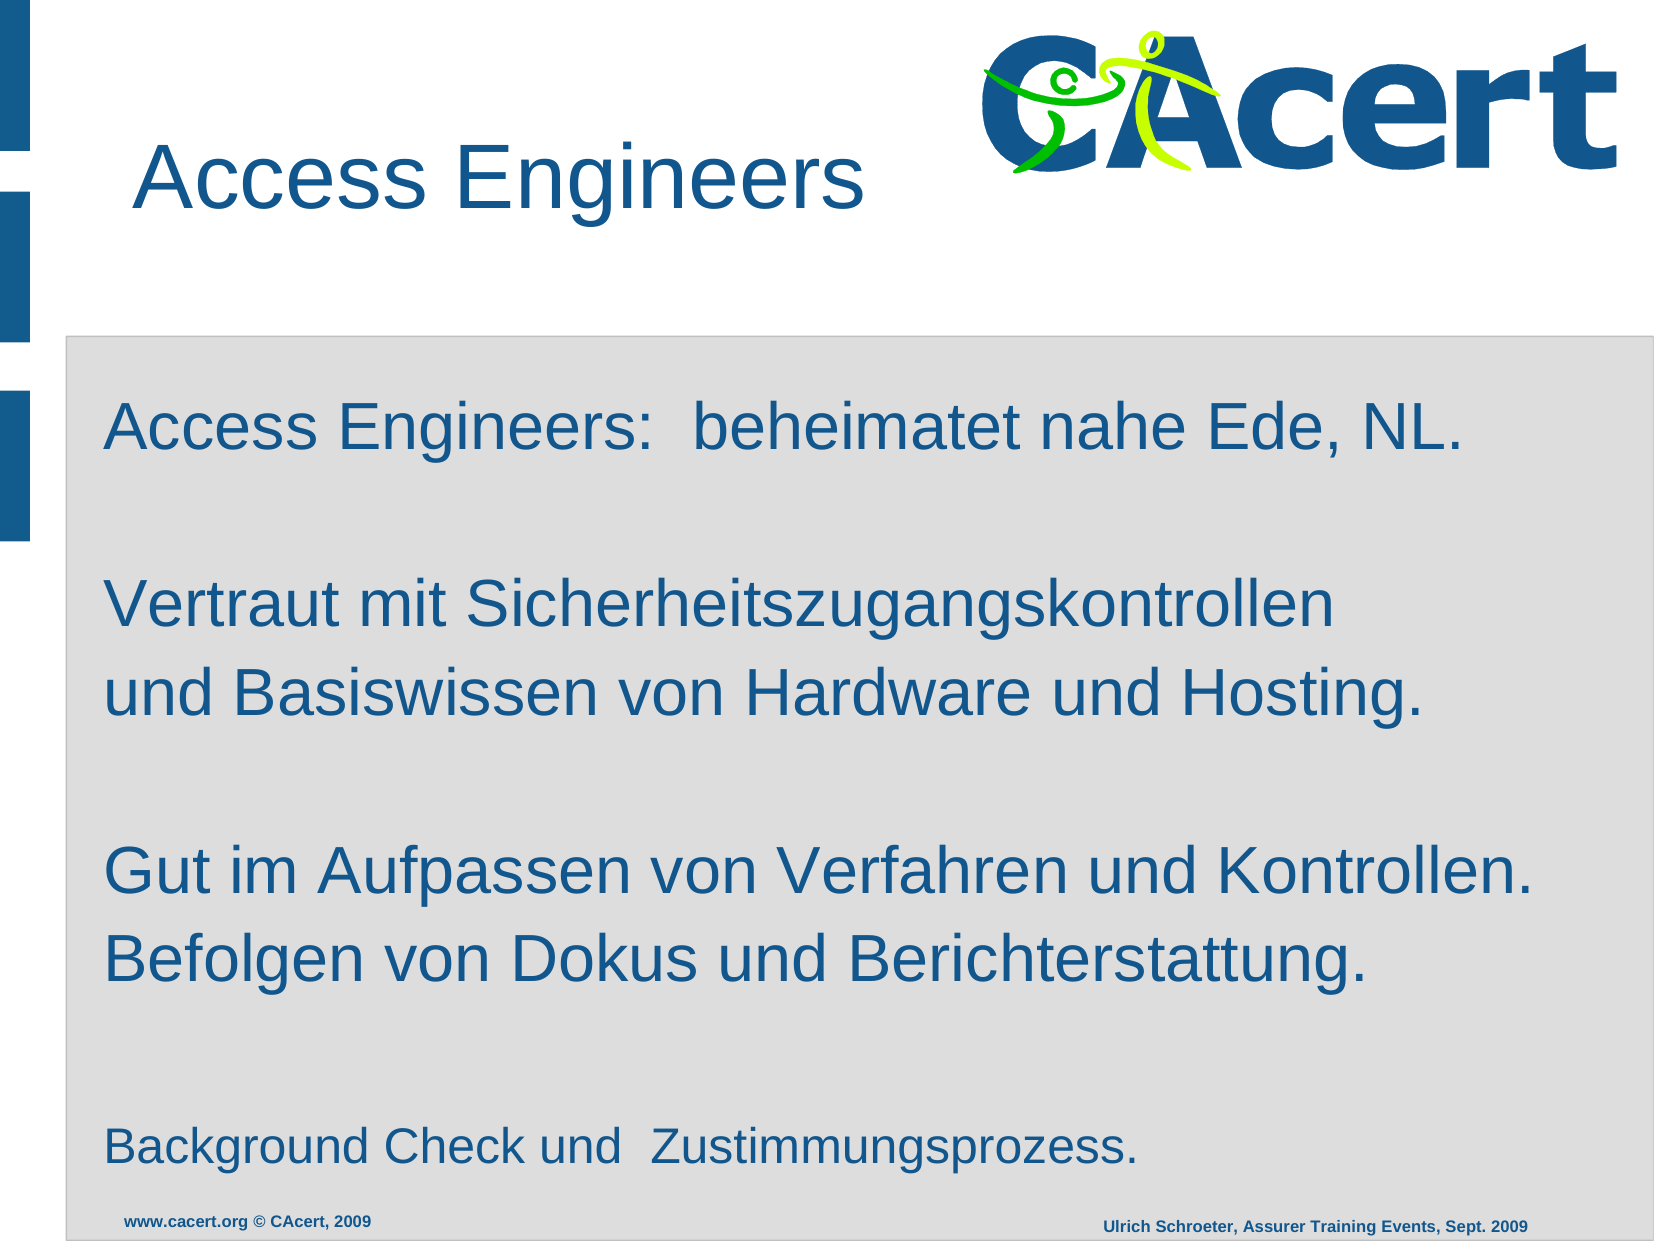

Access Engineers
Access Engineers: beheimatet nahe Ede, NL.
Vertraut mit Sicherheitszugangskontrollen
und Basiswissen von Hardware und Hosting.
Gut im Aufpassen von Verfahren und Kontrollen.
Befolgen von Dokus und Berichterstattung.
Background Check und Zustimmungsprozess.